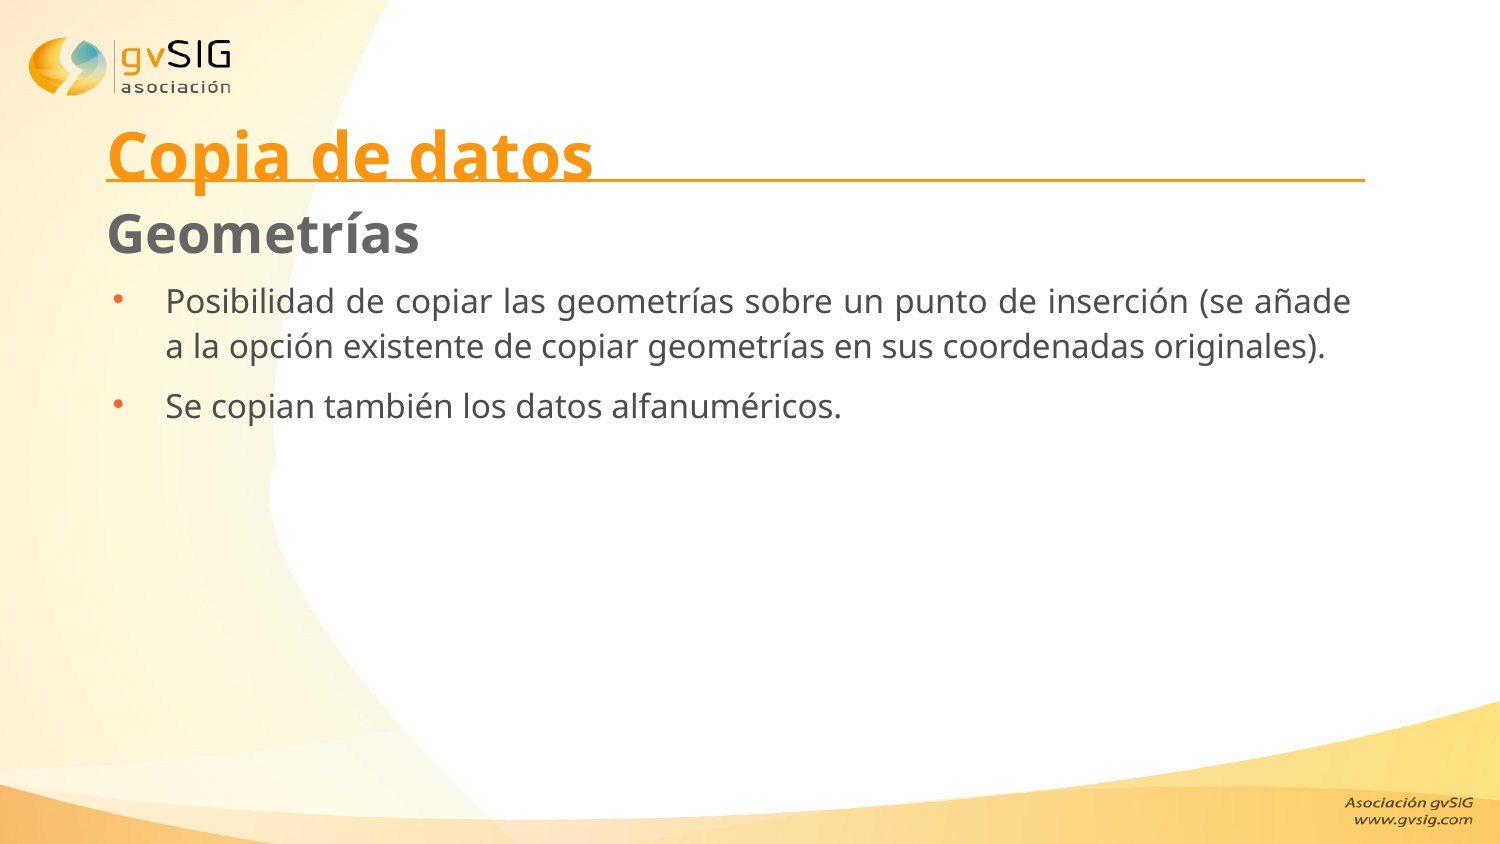

# Copia de datos
Geometrías
Posibilidad de copiar las geometrías sobre un punto de inserción (se añade a la opción existente de copiar geometrías en sus coordenadas originales).
Se copian también los datos alfanuméricos.